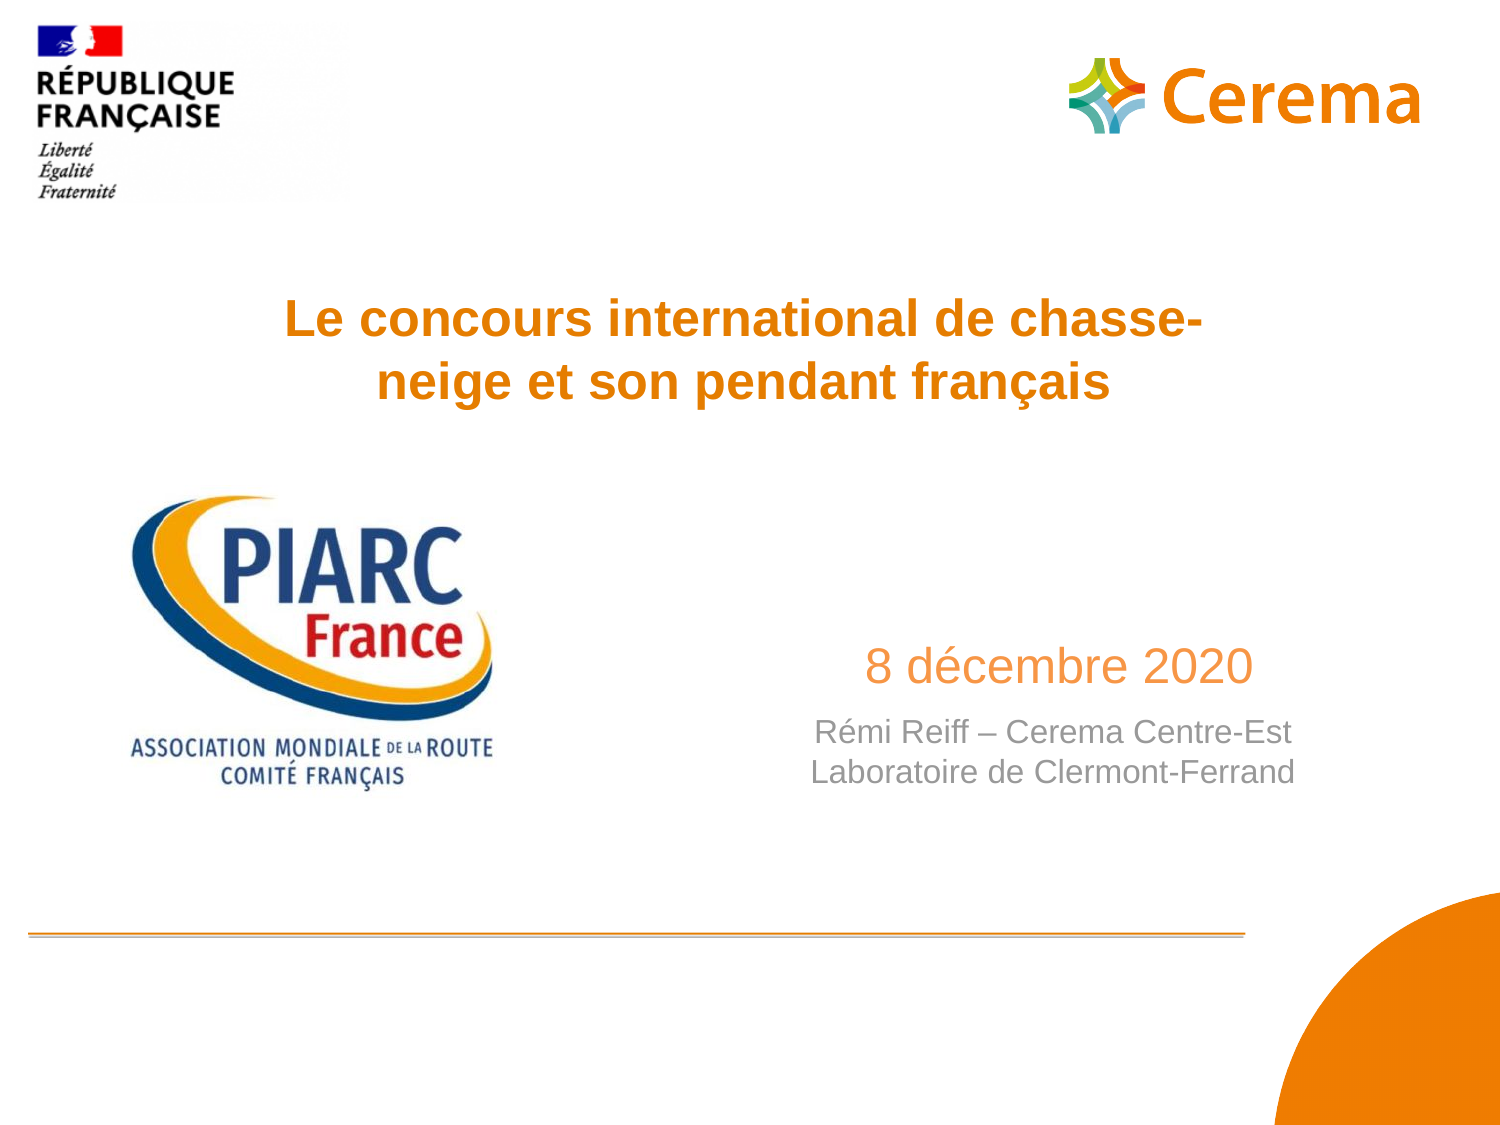

Le concours international de chasse-neige et son pendant français
8 décembre 2020
Rémi Reiff – Cerema Centre-Est
Laboratoire de Clermont-Ferrand